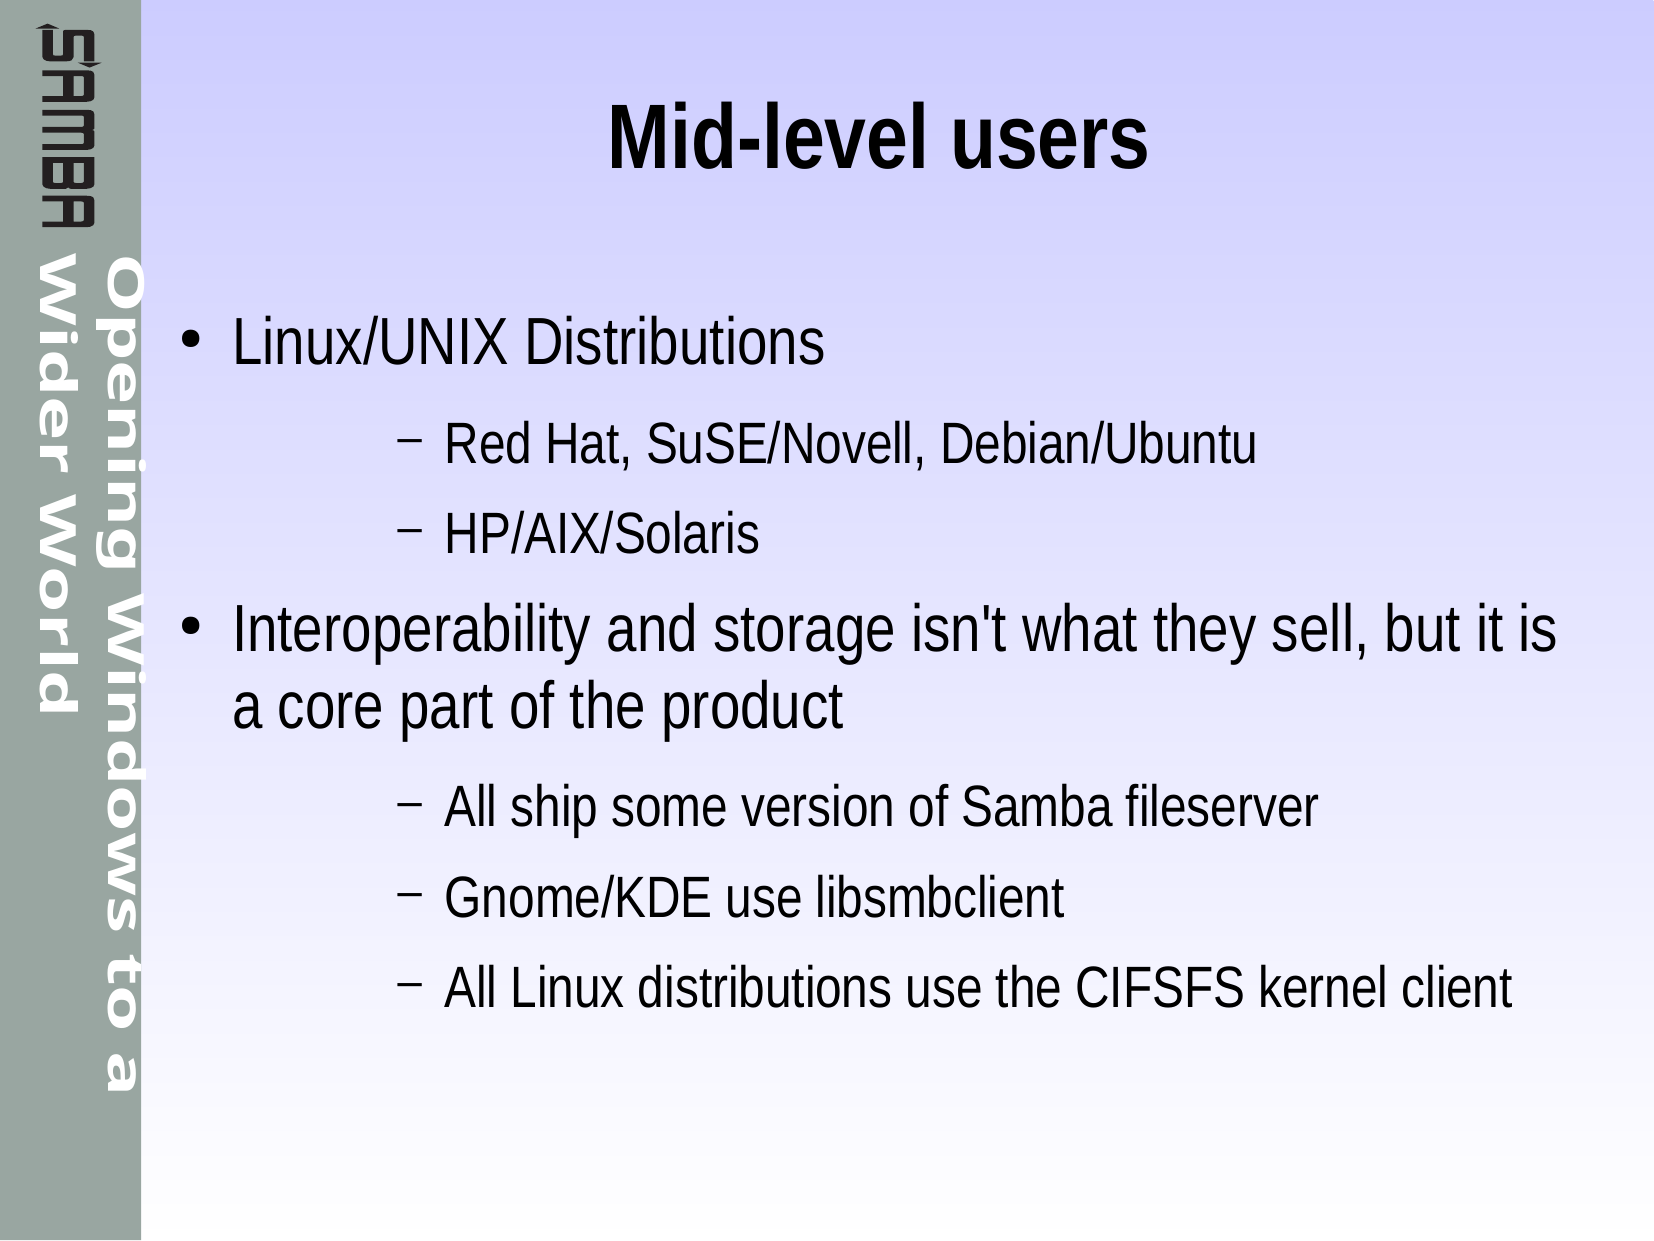

# Mid-level users
Linux/UNIX Distributions
Red Hat, SuSE/Novell, Debian/Ubuntu
HP/AIX/Solaris
Interoperability and storage isn't what they sell, but it is a core part of the product
All ship some version of Samba fileserver
Gnome/KDE use libsmbclient
All Linux distributions use the CIFSFS kernel client